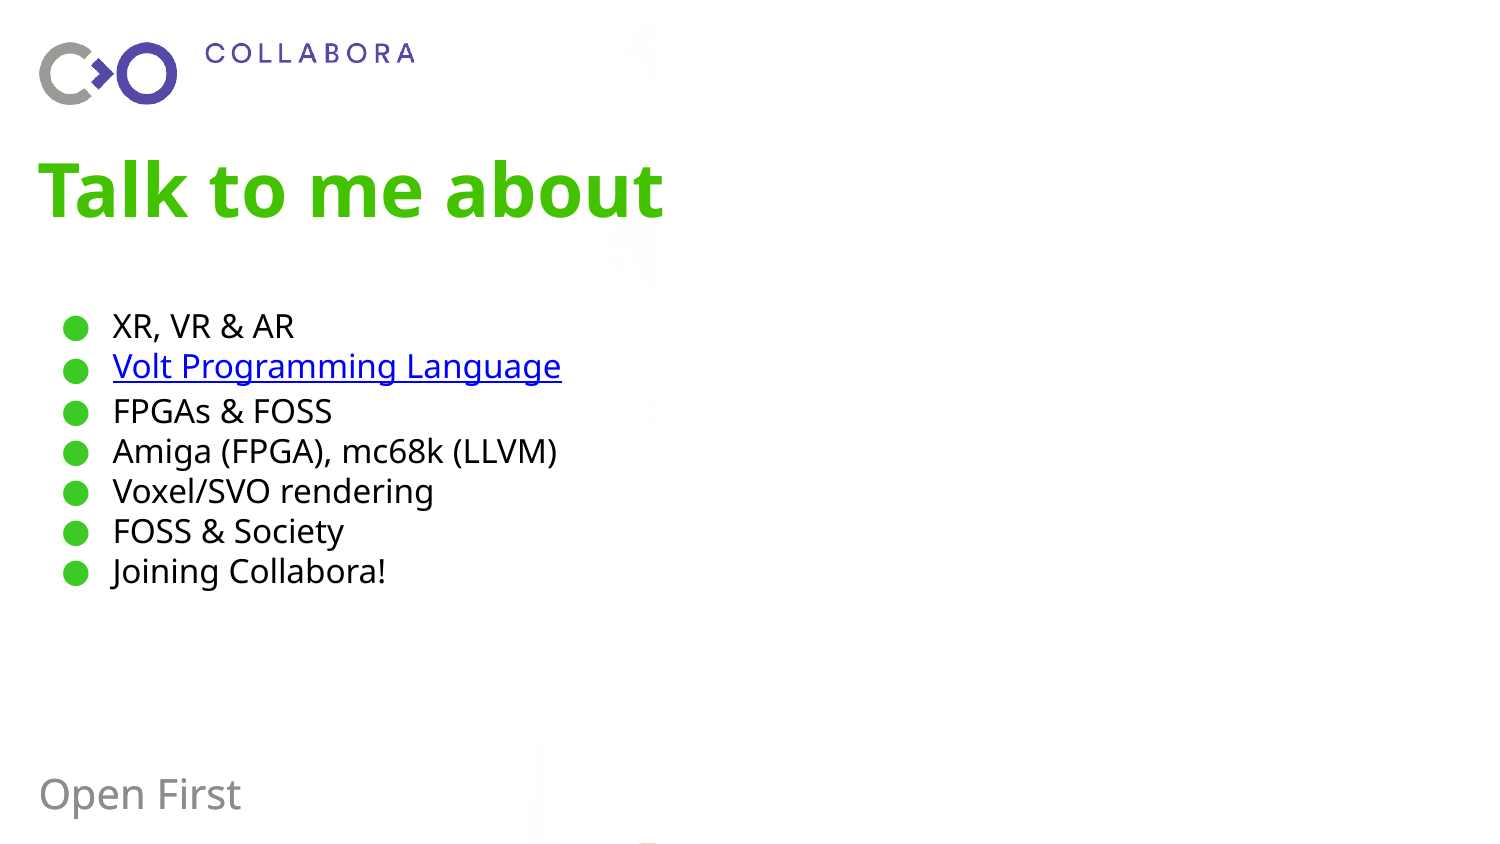

Talk to me about
# XR, VR & AR
Volt Programming Language
FPGAs & FOSS
Amiga (FPGA), mc68k (LLVM)
Voxel/SVO rendering
FOSS & Society
Joining Collabora!